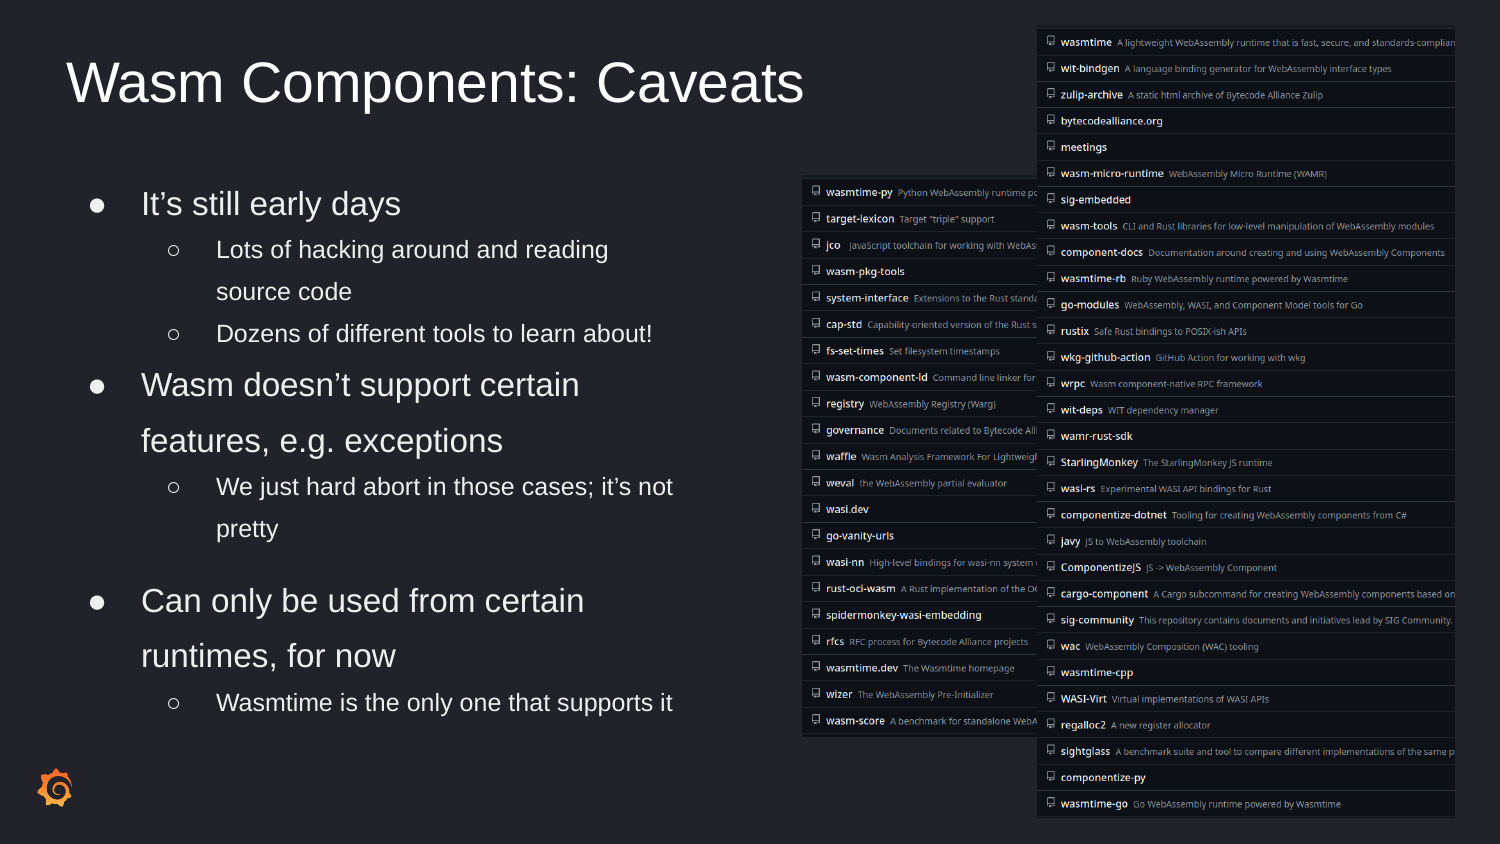

# Wasm Components: Caveats
It’s still early days
Lots of hacking around and reading source code
Dozens of different tools to learn about!
Wasm doesn’t support certain features, e.g. exceptions
We just hard abort in those cases; it’s not pretty
Can only be used from certain runtimes, for now
Wasmtime is the only one that supports it